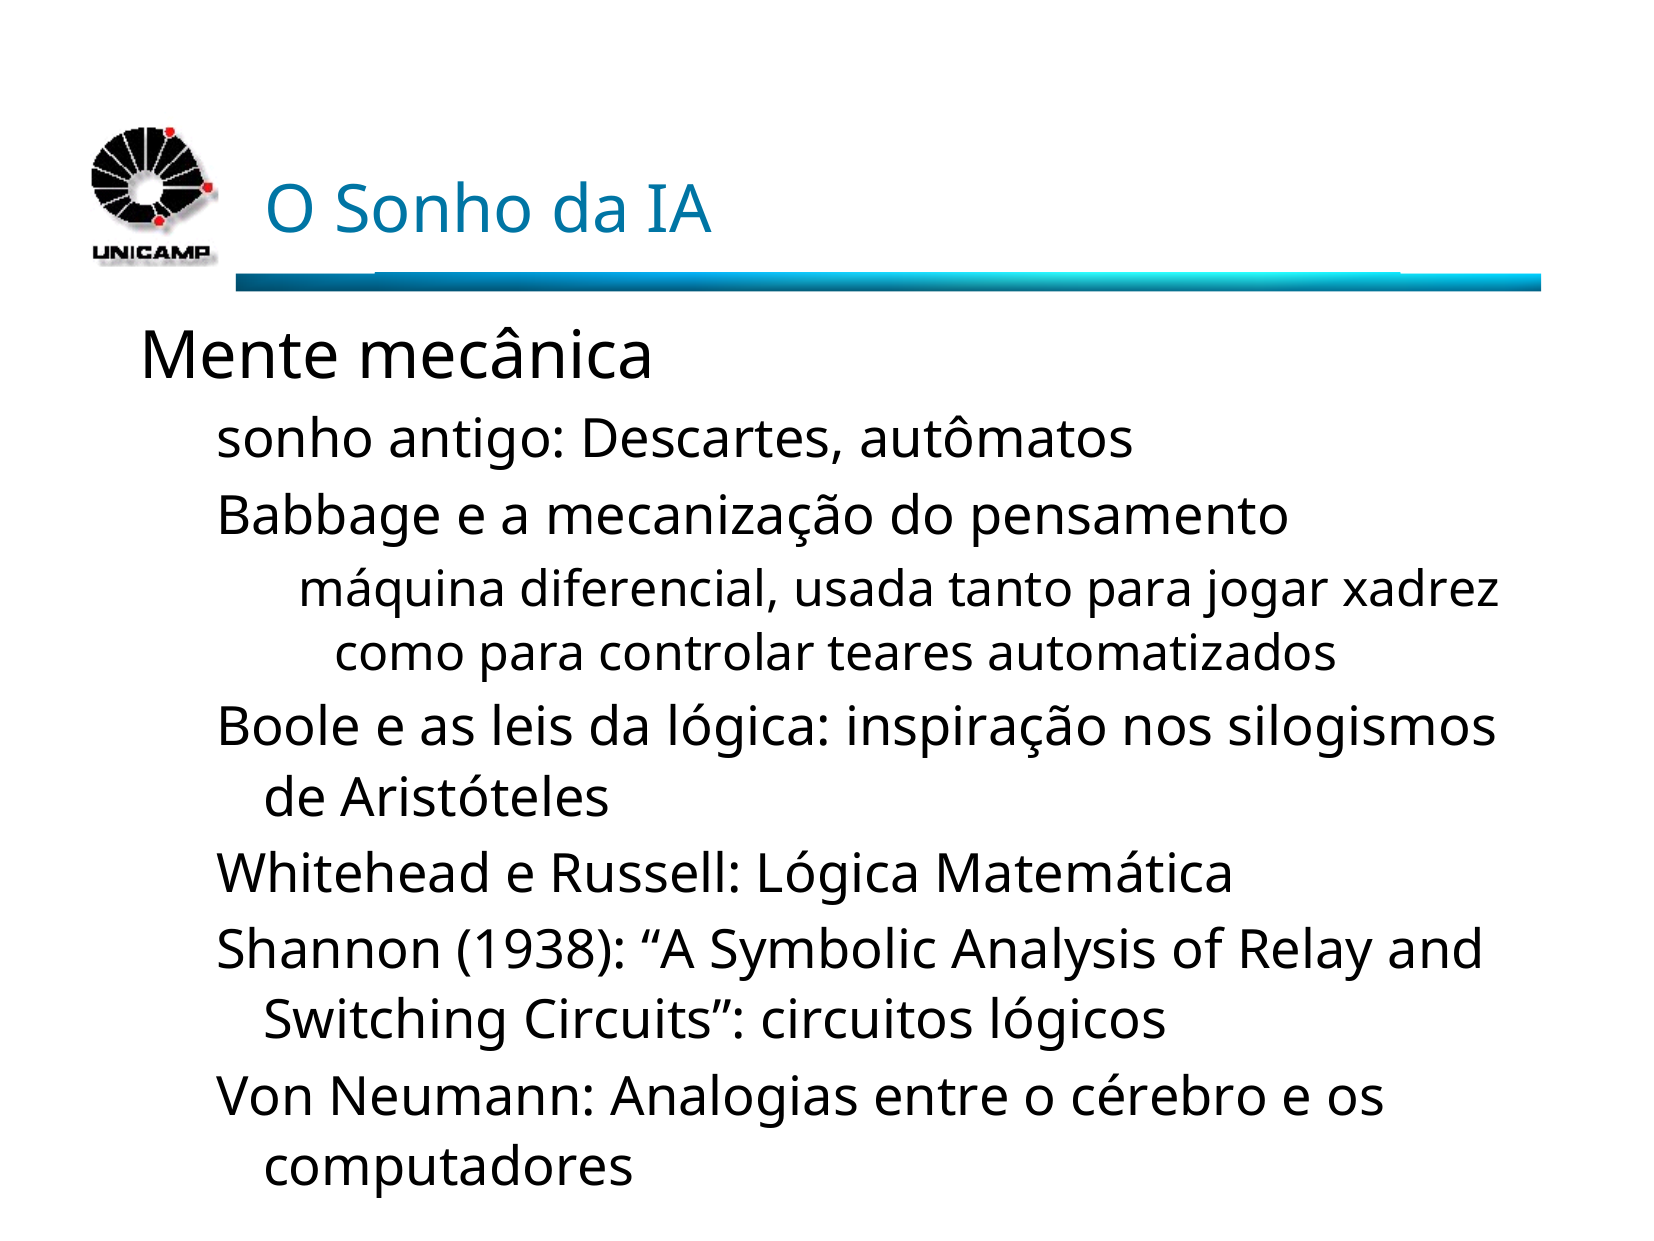

# O Sonho da IA
Mente mecânica
sonho antigo: Descartes, autômatos
Babbage e a mecanização do pensamento
máquina diferencial, usada tanto para jogar xadrez como para controlar teares automatizados
Boole e as leis da lógica: inspiração nos silogismos de Aristóteles
Whitehead e Russell: Lógica Matemática
Shannon (1938): “A Symbolic Analysis of Relay and Switching Circuits”: circuitos lógicos
Von Neumann: Analogias entre o cérebro e os computadores